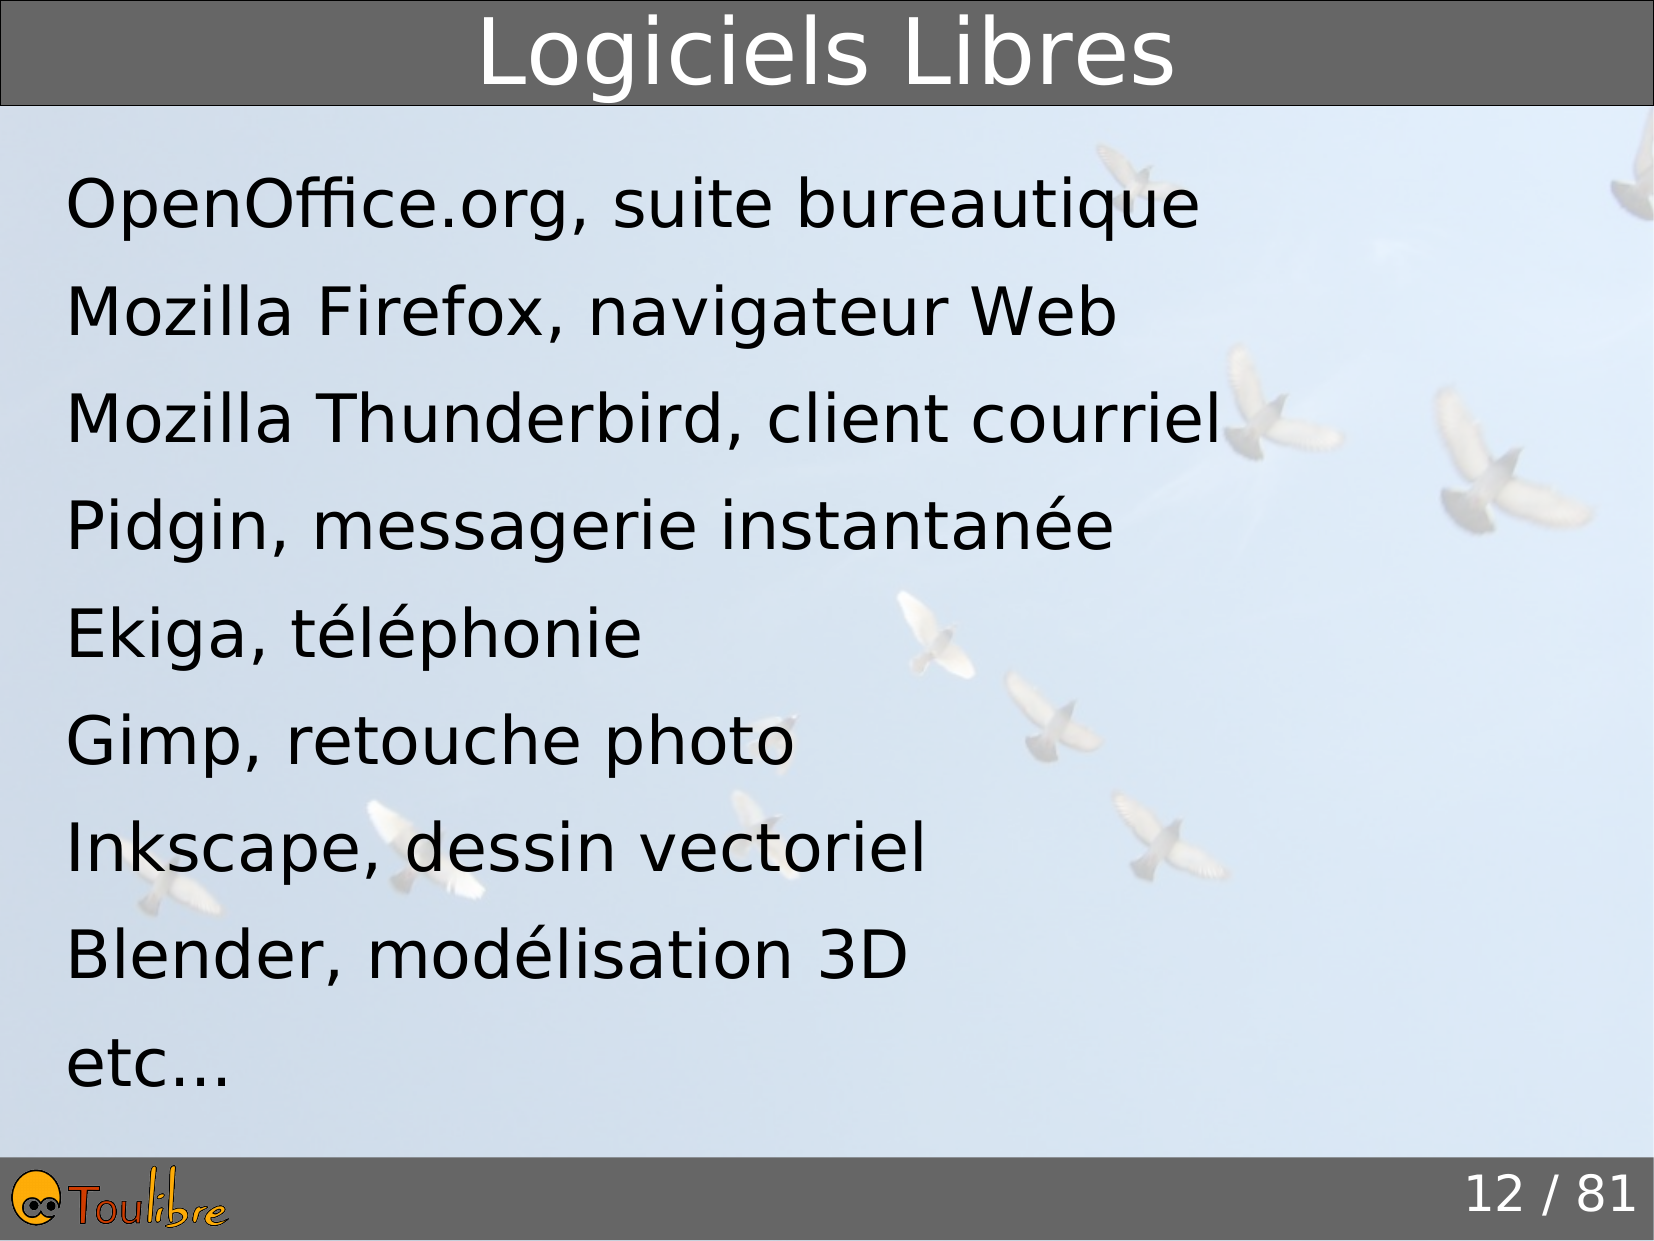

# Logiciels Libres
OpenOffice.org, suite bureautique
Mozilla Firefox, navigateur Web
Mozilla Thunderbird, client courriel
Pidgin, messagerie instantanée
Ekiga, téléphonie
Gimp, retouche photo
Inkscape, dessin vectoriel
Blender, modélisation 3D
etc...